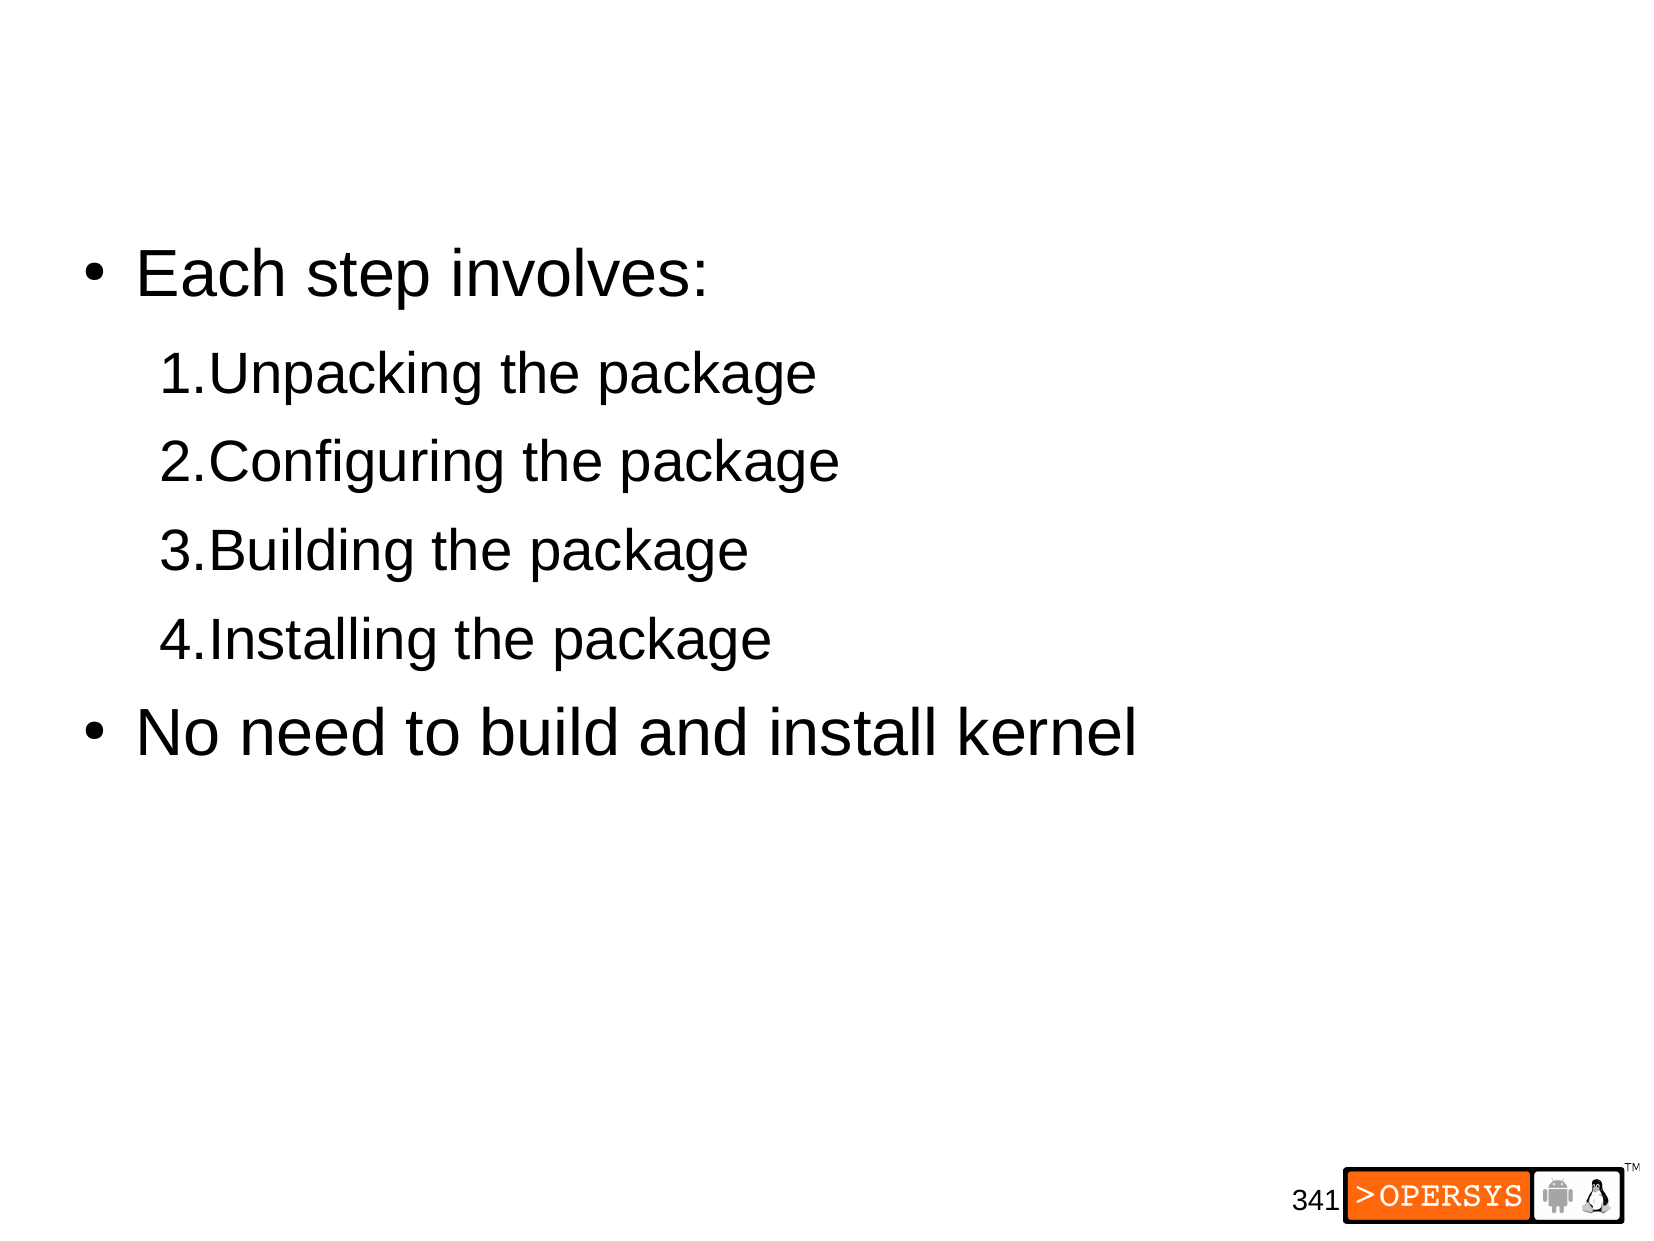

# Each step involves:
Unpacking the package
Configuring the package
Building the package
Installing the package
No need to build and install kernel